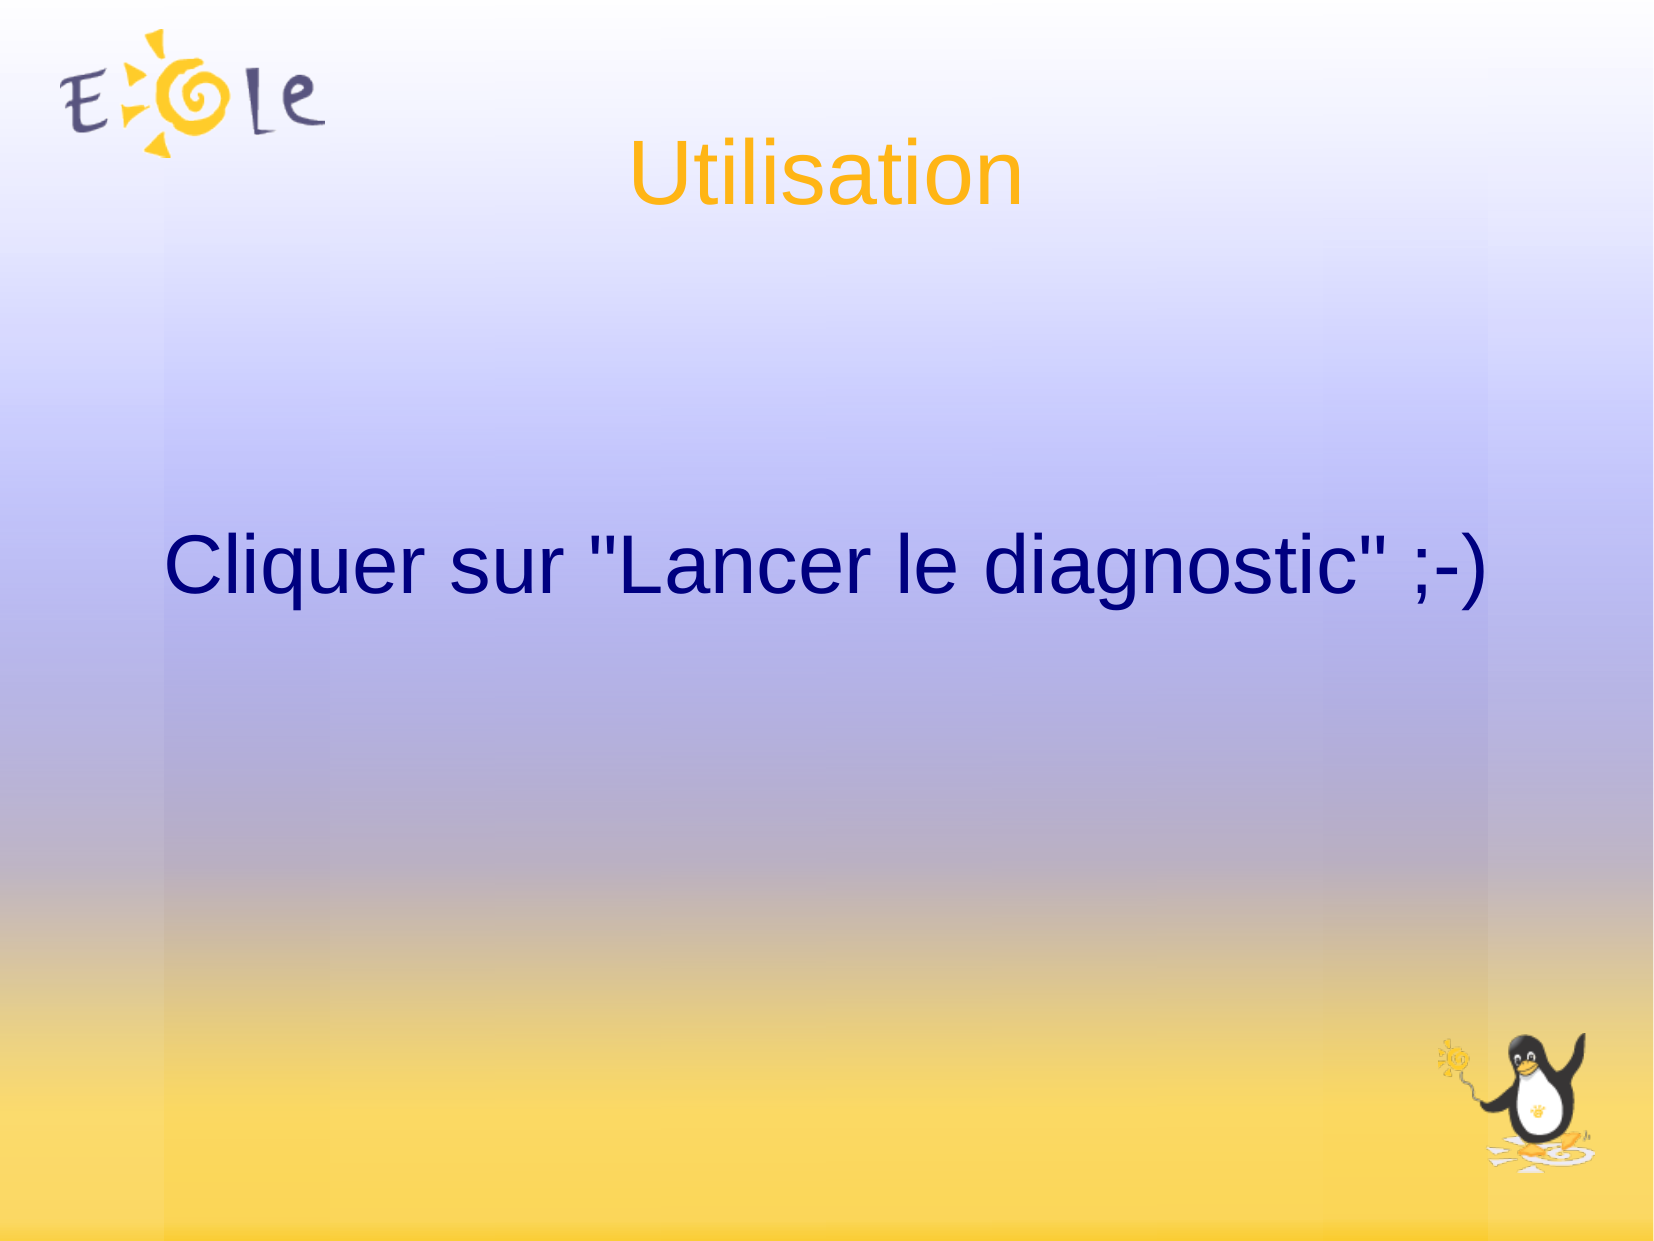

# Utilisation
Cliquer sur "Lancer le diagnostic" ;-)